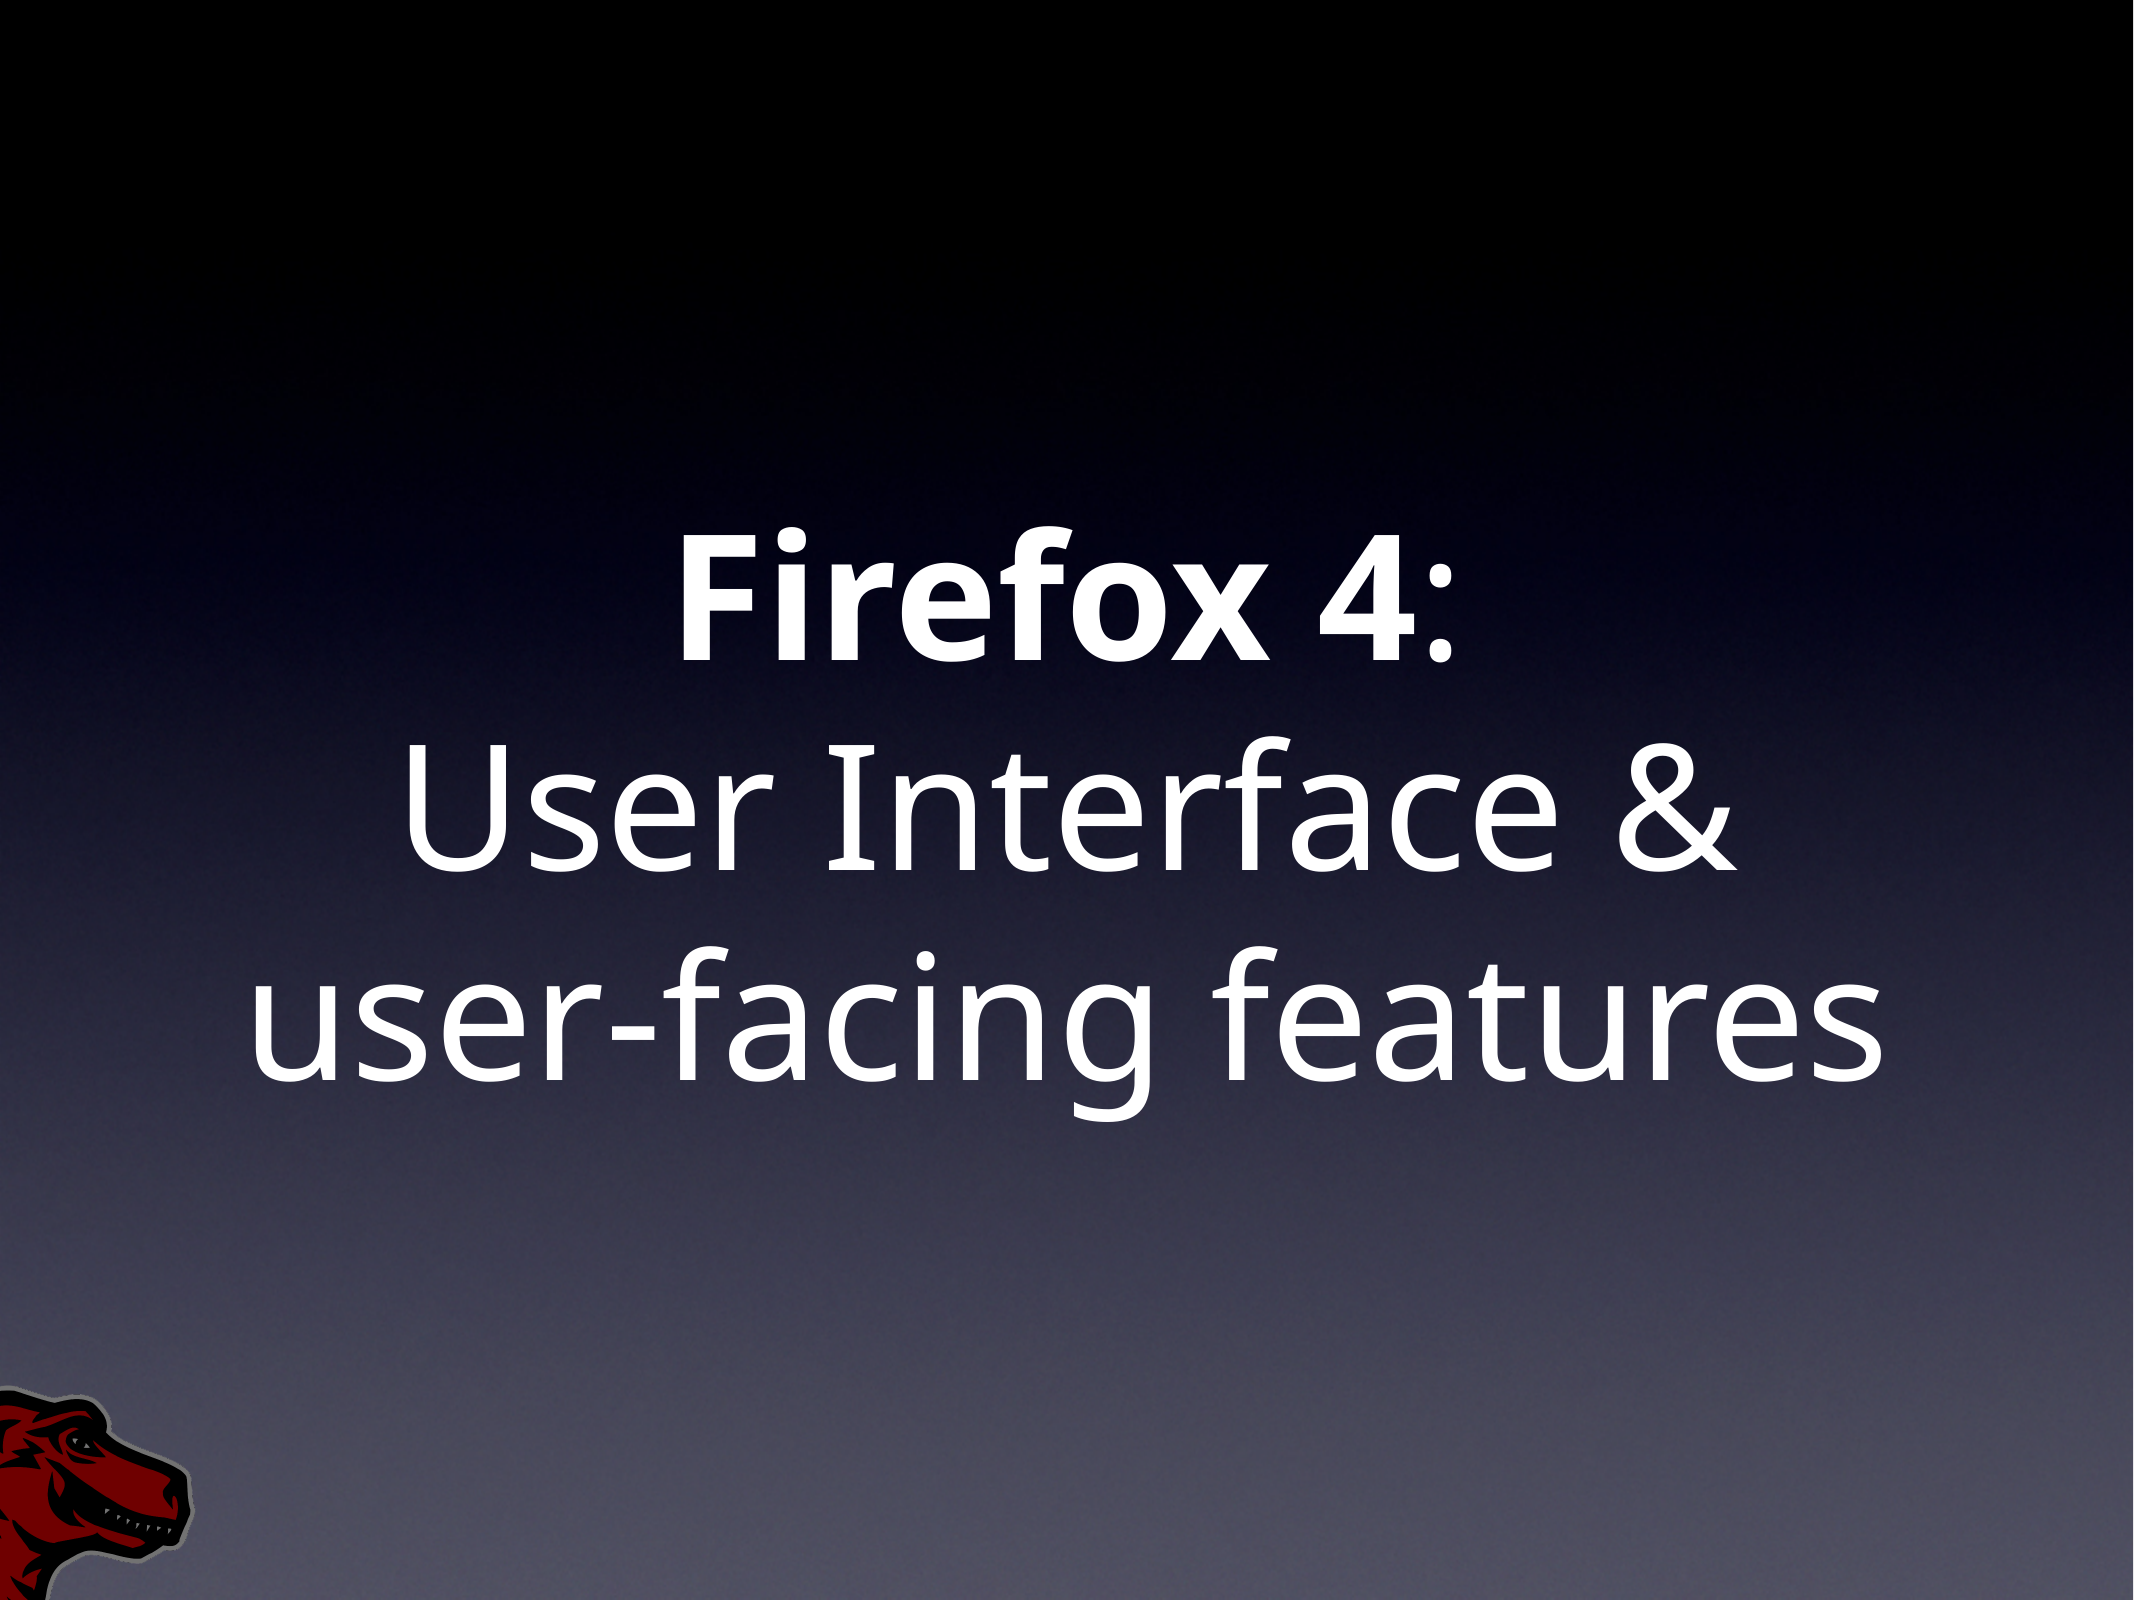

# Firefox 4: User Interface & user-facing features